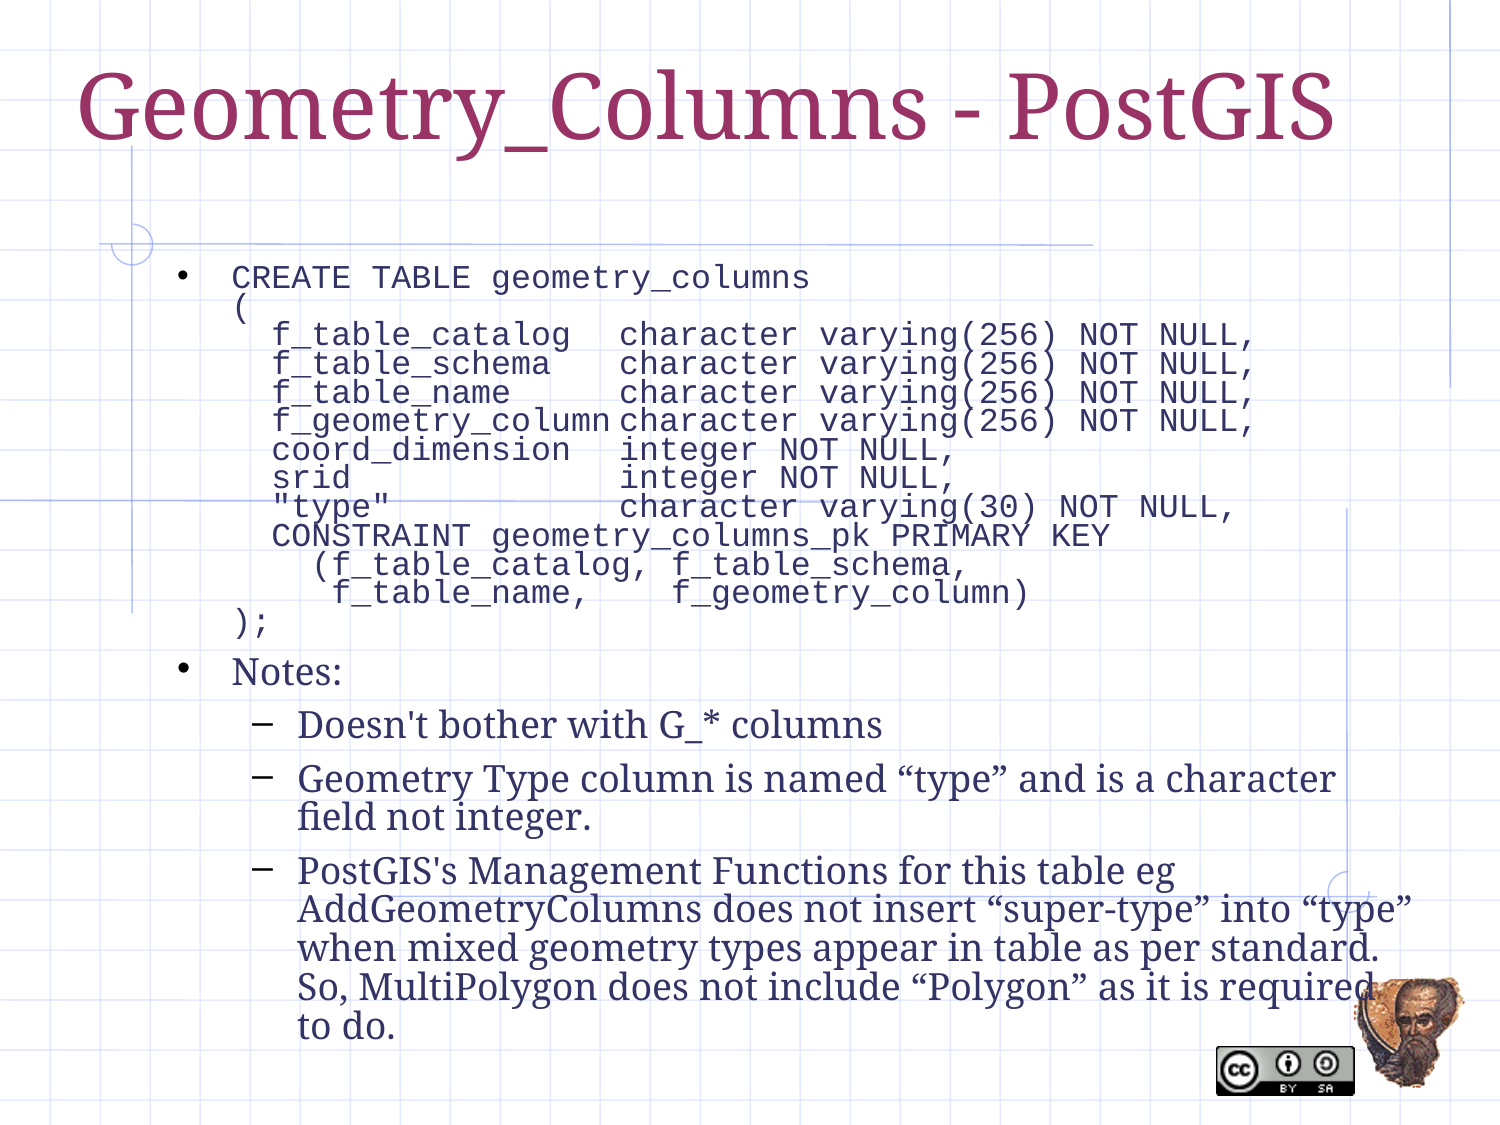

# Geometry_Columns - PostGIS
CREATE TABLE geometry_columns
(
 f_table_catalog	character varying(256) NOT NULL,
 f_table_schema	character varying(256) NOT NULL,
 f_table_name		character varying(256) NOT NULL,
 f_geometry_column	character varying(256) NOT NULL,
 coord_dimension	integer NOT NULL,
 srid 				integer NOT NULL,
 "type" 			character varying(30) NOT NULL,
 CONSTRAINT geometry_columns_pk PRIMARY KEY
 (f_table_catalog, f_table_schema,
 f_table_name, f_geometry_column)
);
Notes:
Doesn't bother with G_* columns
Geometry Type column is named “type” and is a character field not integer.
PostGIS's Management Functions for this table eg AddGeometryColumns does not insert “super-type” into “type” when mixed geometry types appear in table as per standard. So, MultiPolygon does not include “Polygon” as it is required to do.